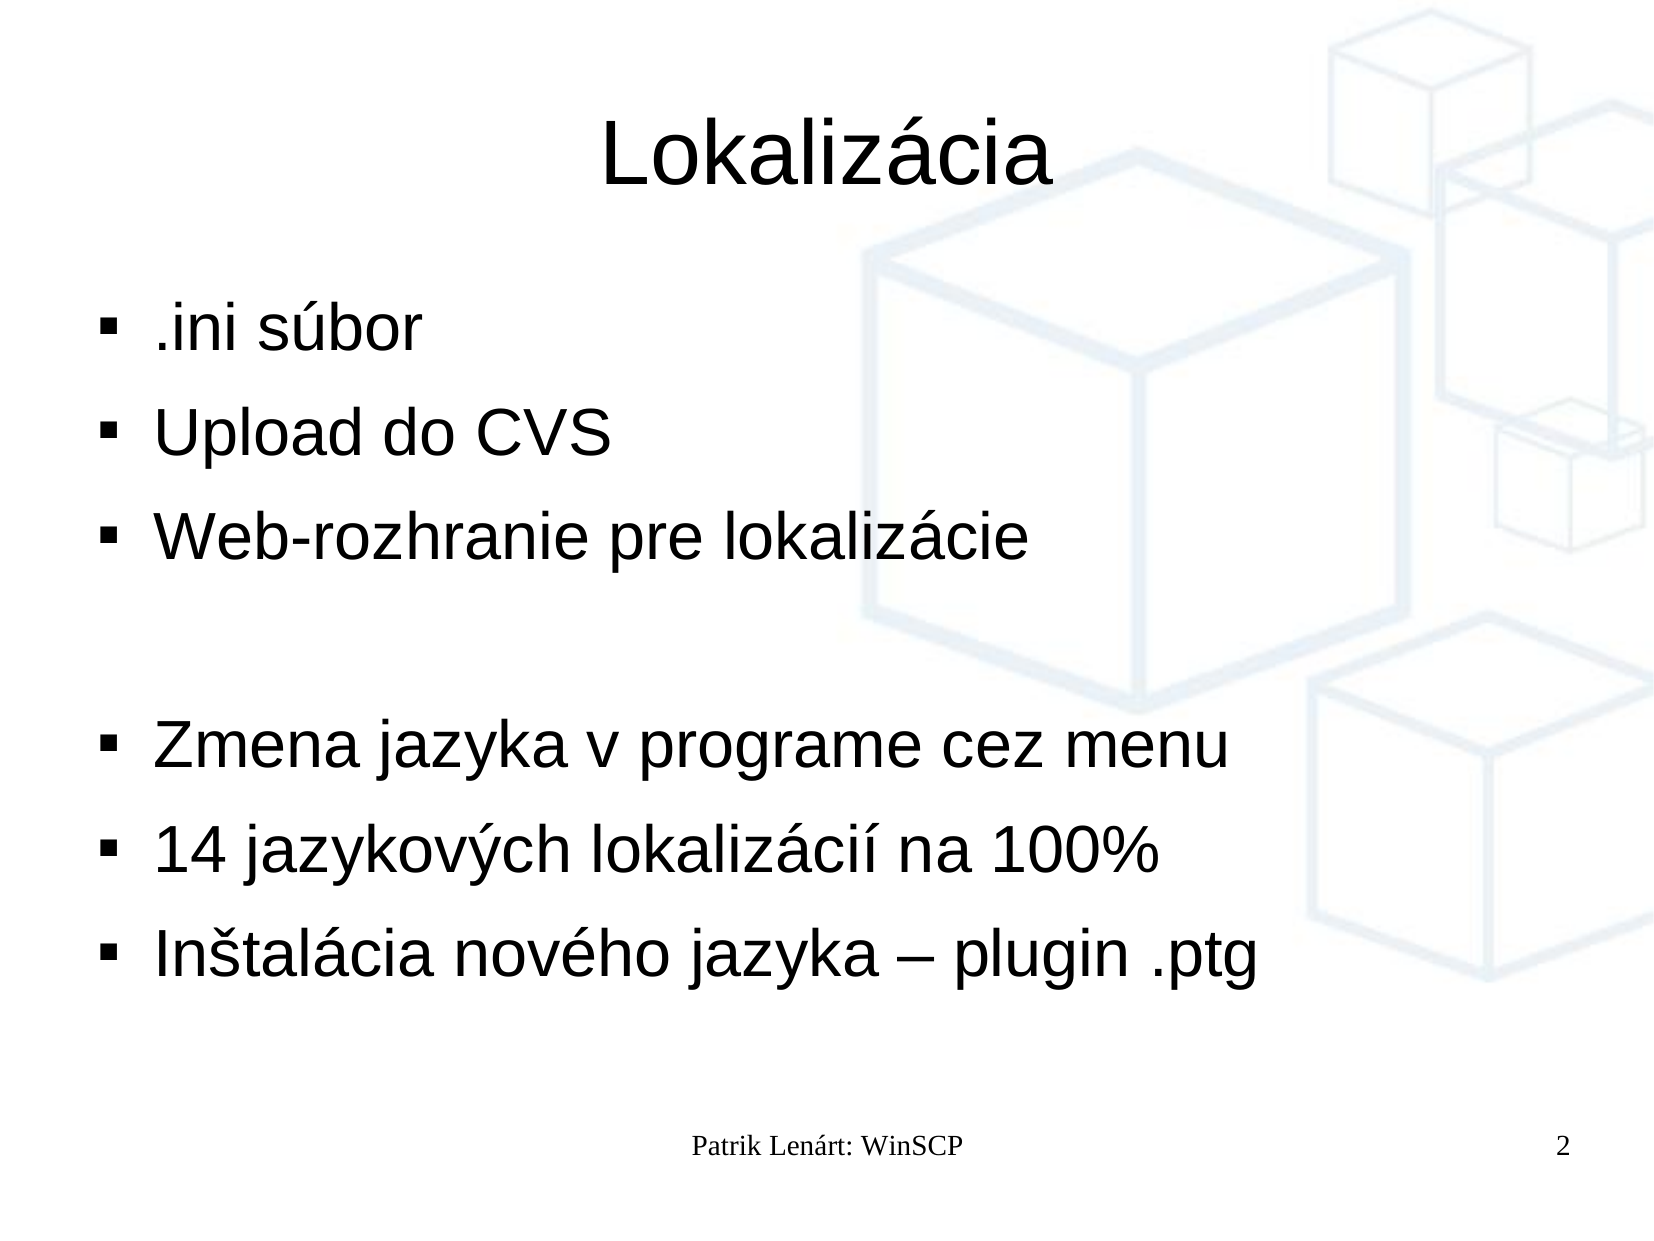

# Lokalizácia
.ini súbor
Upload do CVS
Web-rozhranie pre lokalizácie
Zmena jazyka v programe cez menu
14 jazykových lokalizácií na 100%
Inštalácia nového jazyka – plugin .ptg
Patrik Lenárt: WinSCP
2